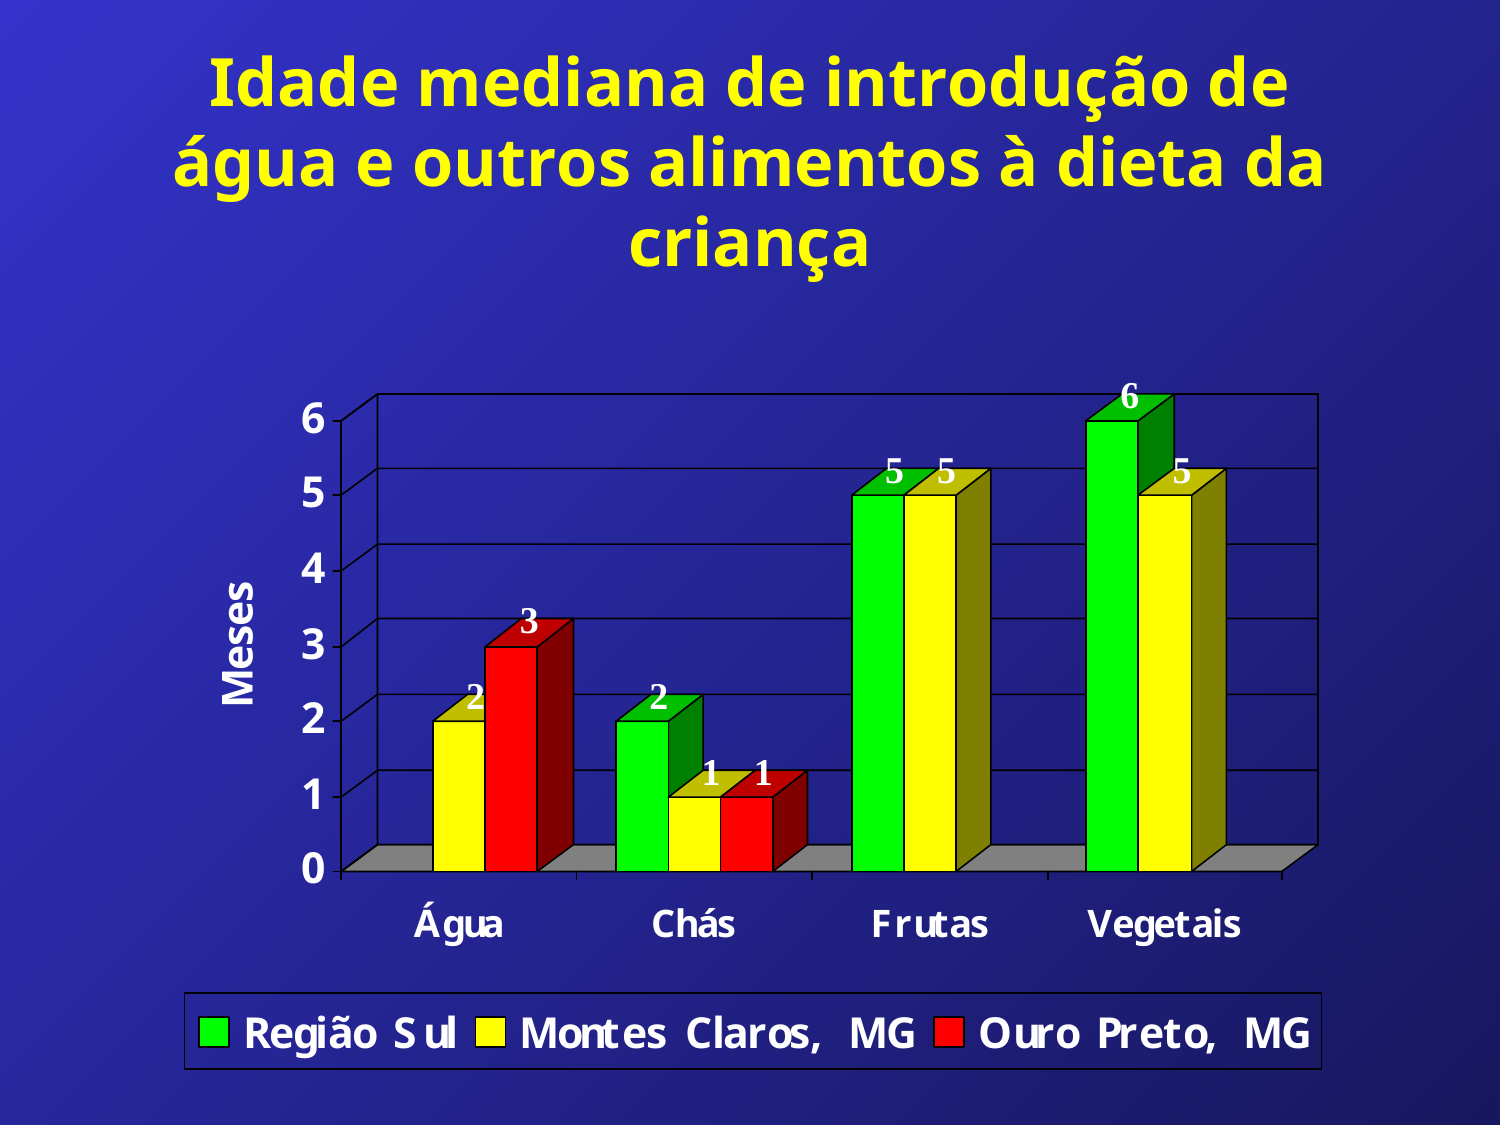

# Idade mediana de introdução de água e outros alimentos à dieta da criança